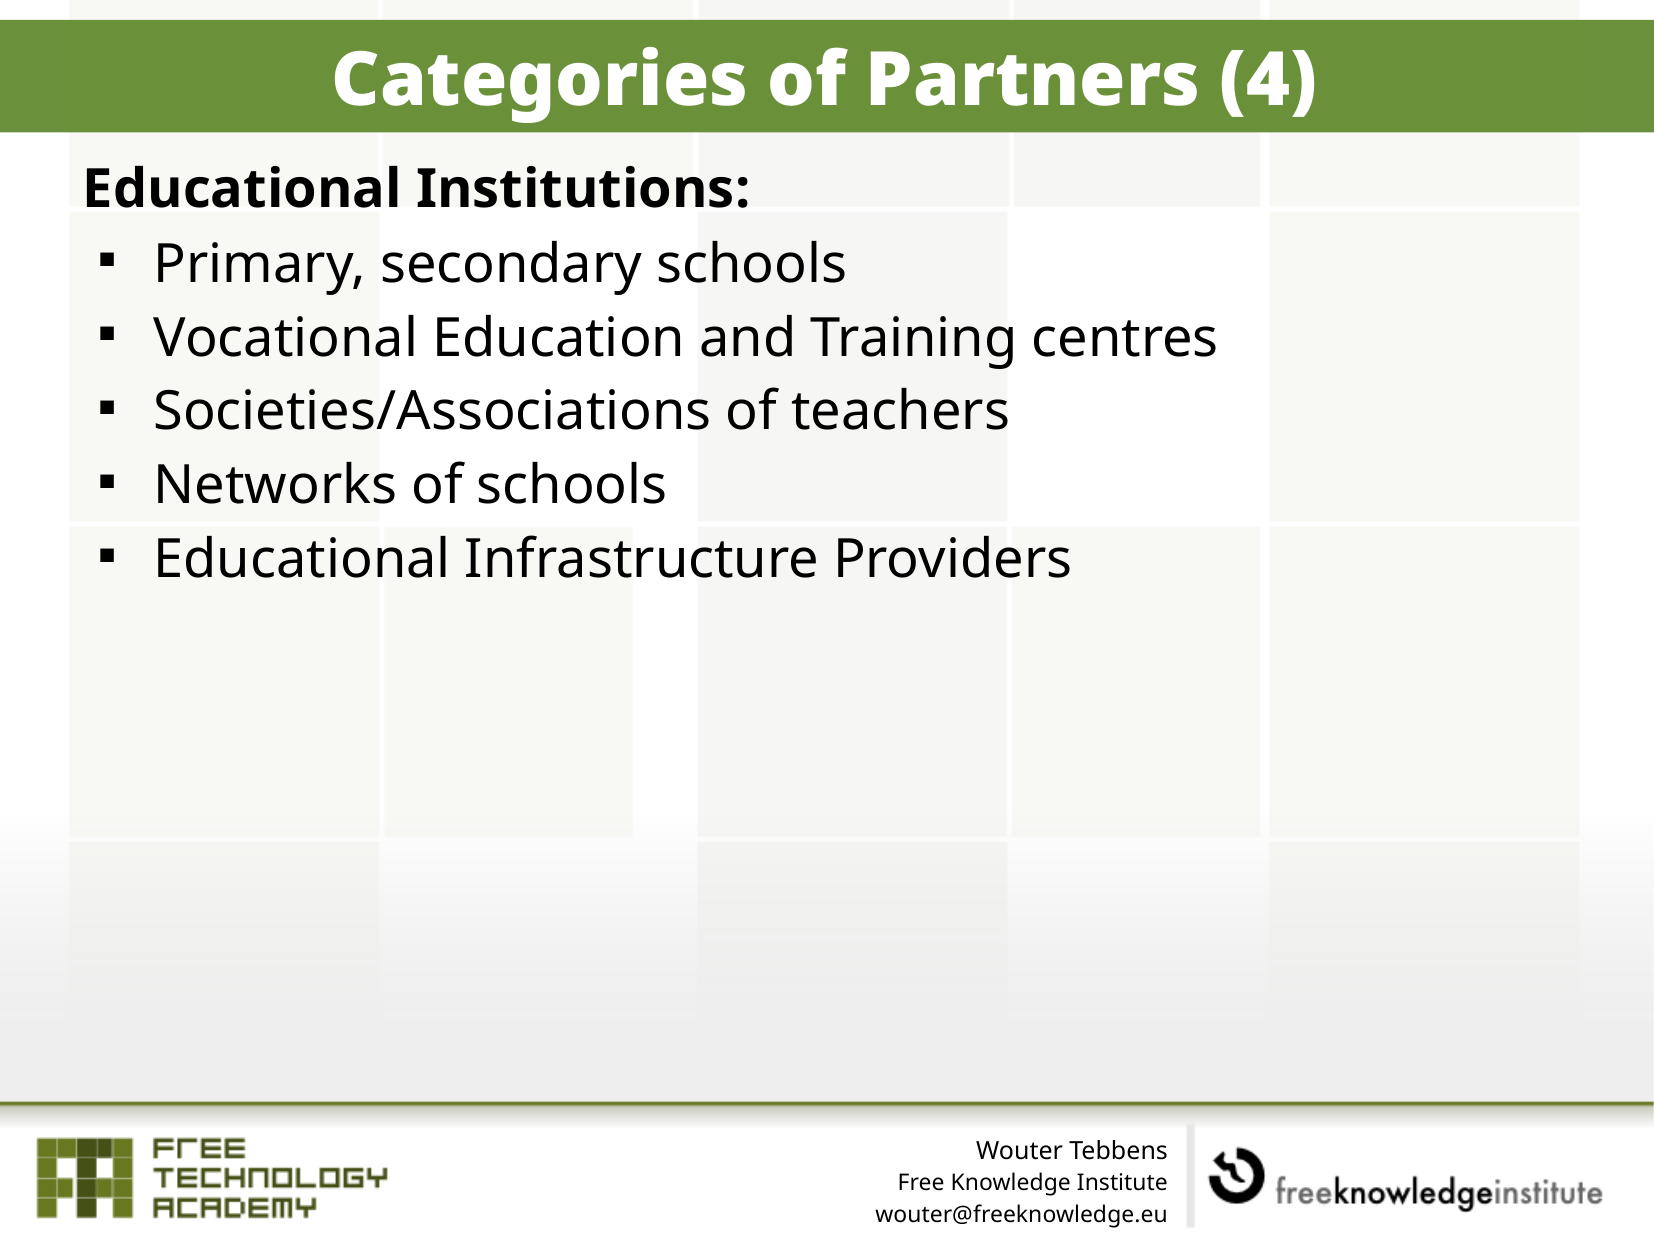

# Categories of Partners (4)
Educational Institutions:
Primary, secondary schools
Vocational Education and Training centres
Societies/Associations of teachers
Networks of schools
Educational Infrastructure Providers